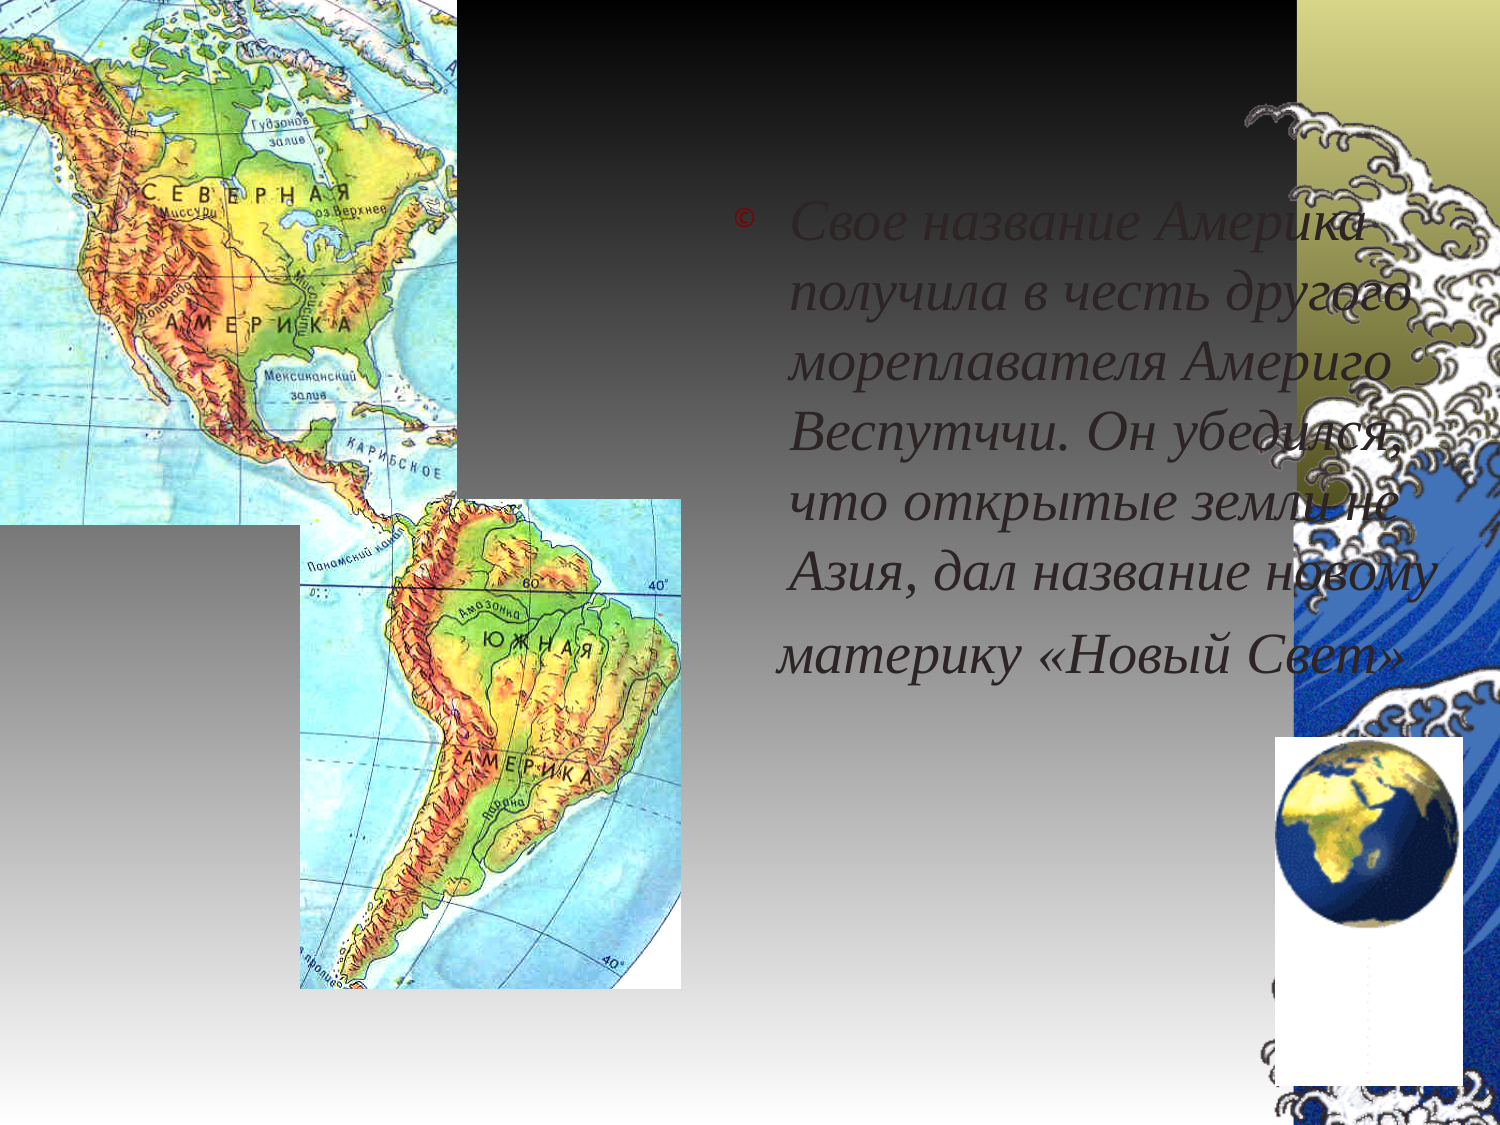

# Свое название Америка получила в честь другого мореплавателя Америго Веспутччи. Он убедился, что открытые земли не Азия, дал название новому
 материку «Новый Свет»